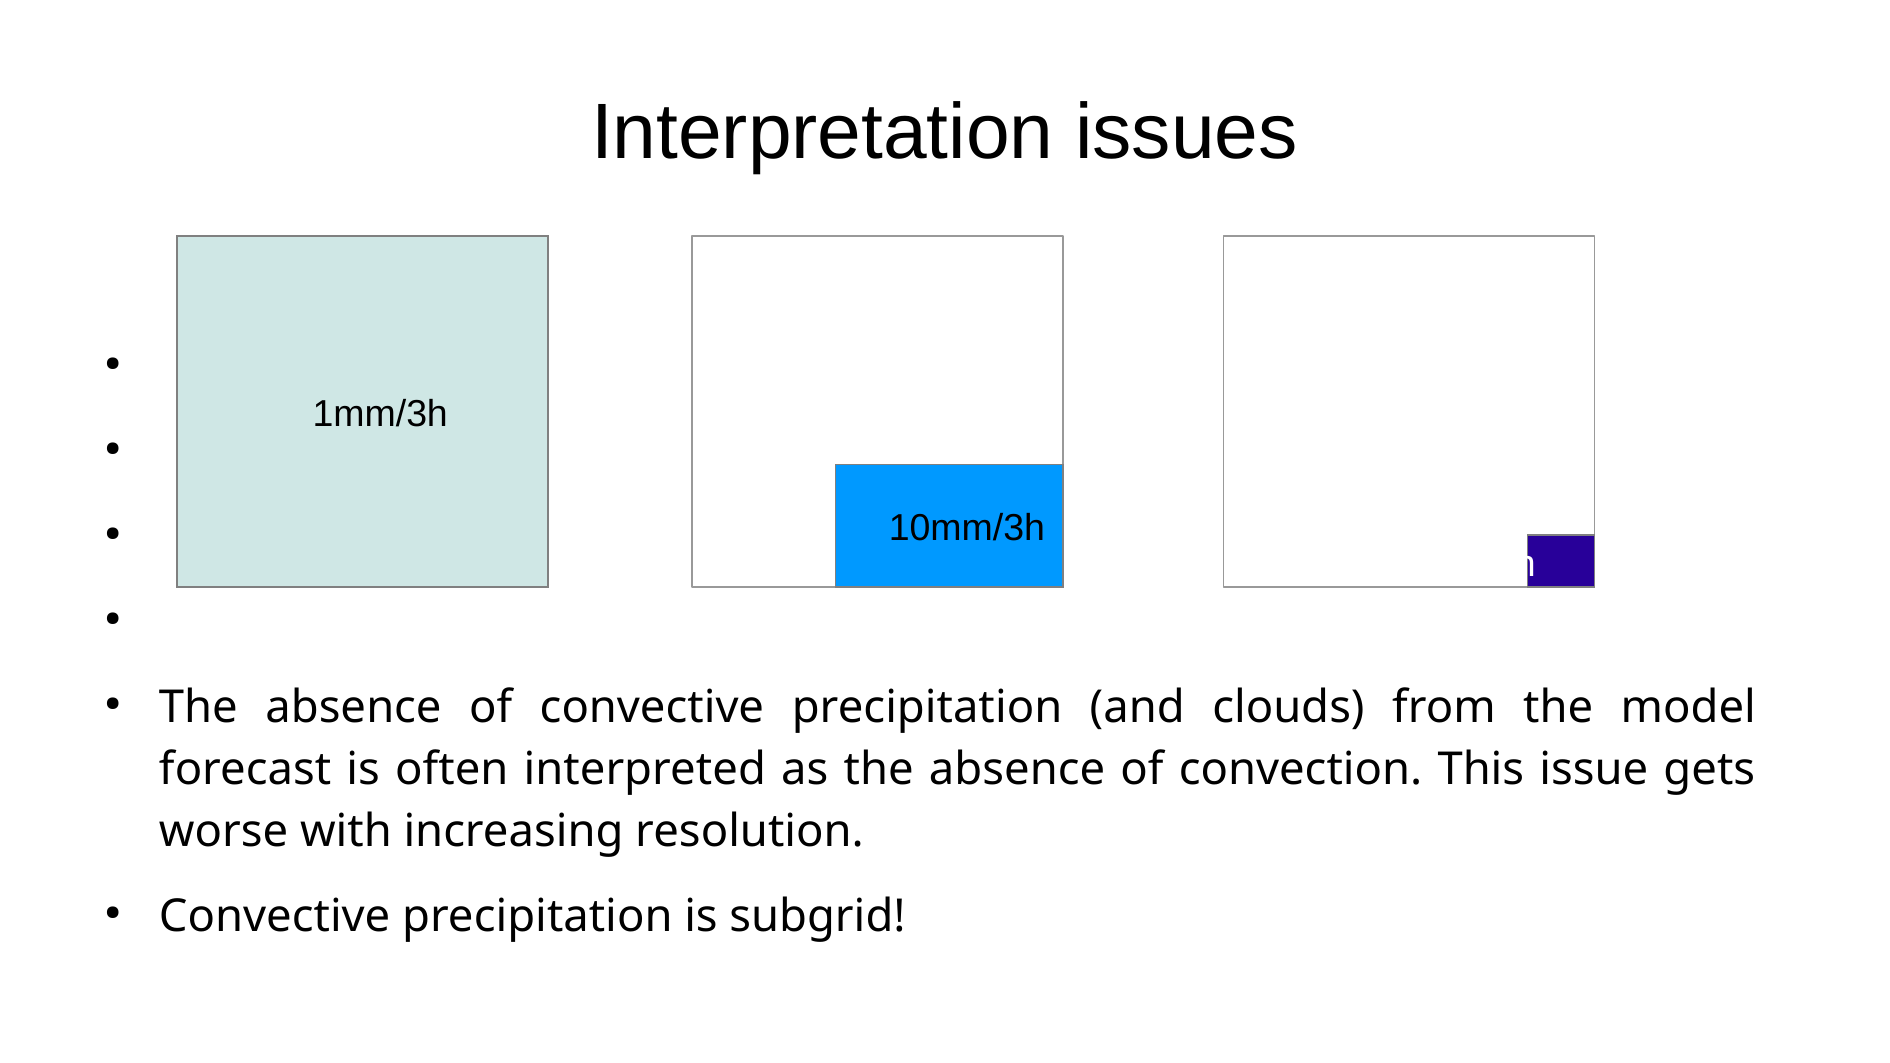

# Interpretation issues
1mm/3h
10mm/3h
100mm/3h
The absence of convective precipitation (and clouds) from the model forecast is often interpreted as the absence of convection. This issue gets worse with increasing resolution.
Convective precipitation is subgrid!